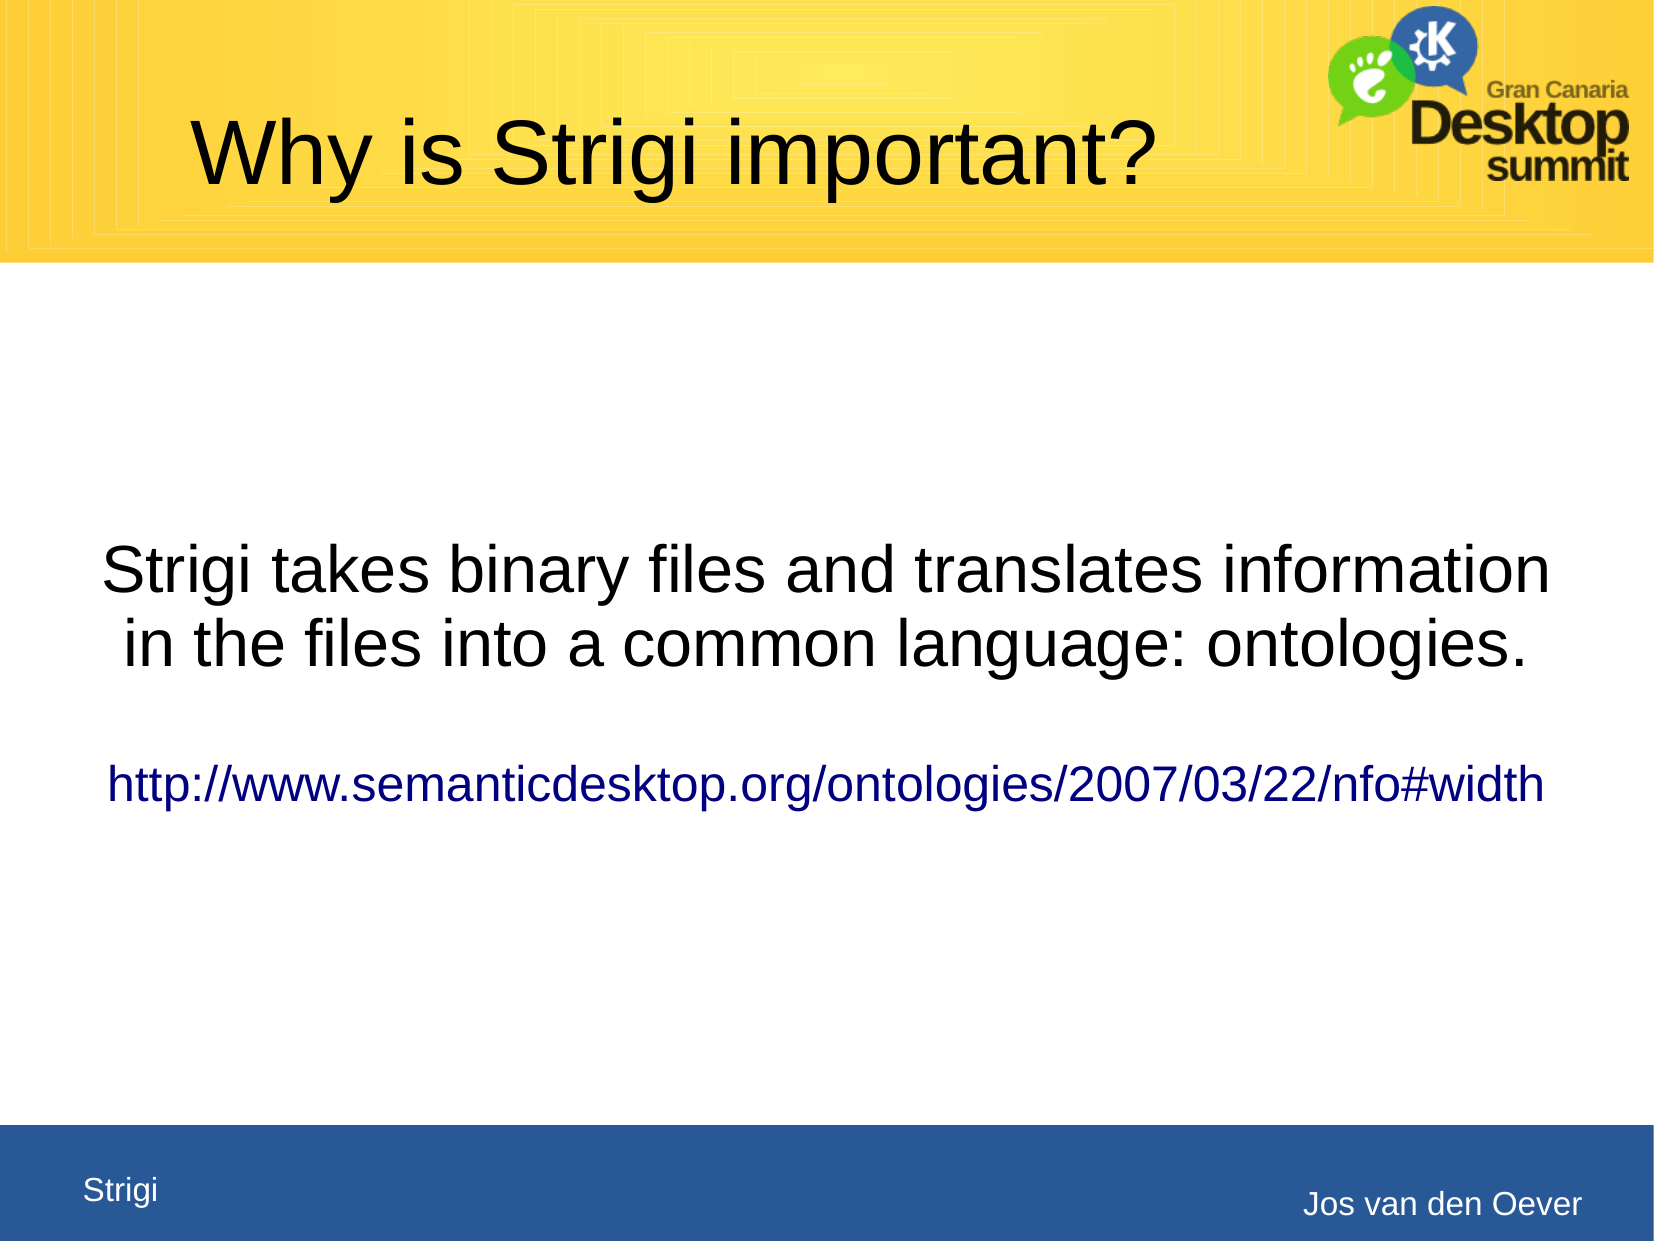

# Why is Strigi important?
Strigi takes binary files and translates information in the files into a common language: ontologies.
http://www.semanticdesktop.org/ontologies/2007/03/22/nfo#width